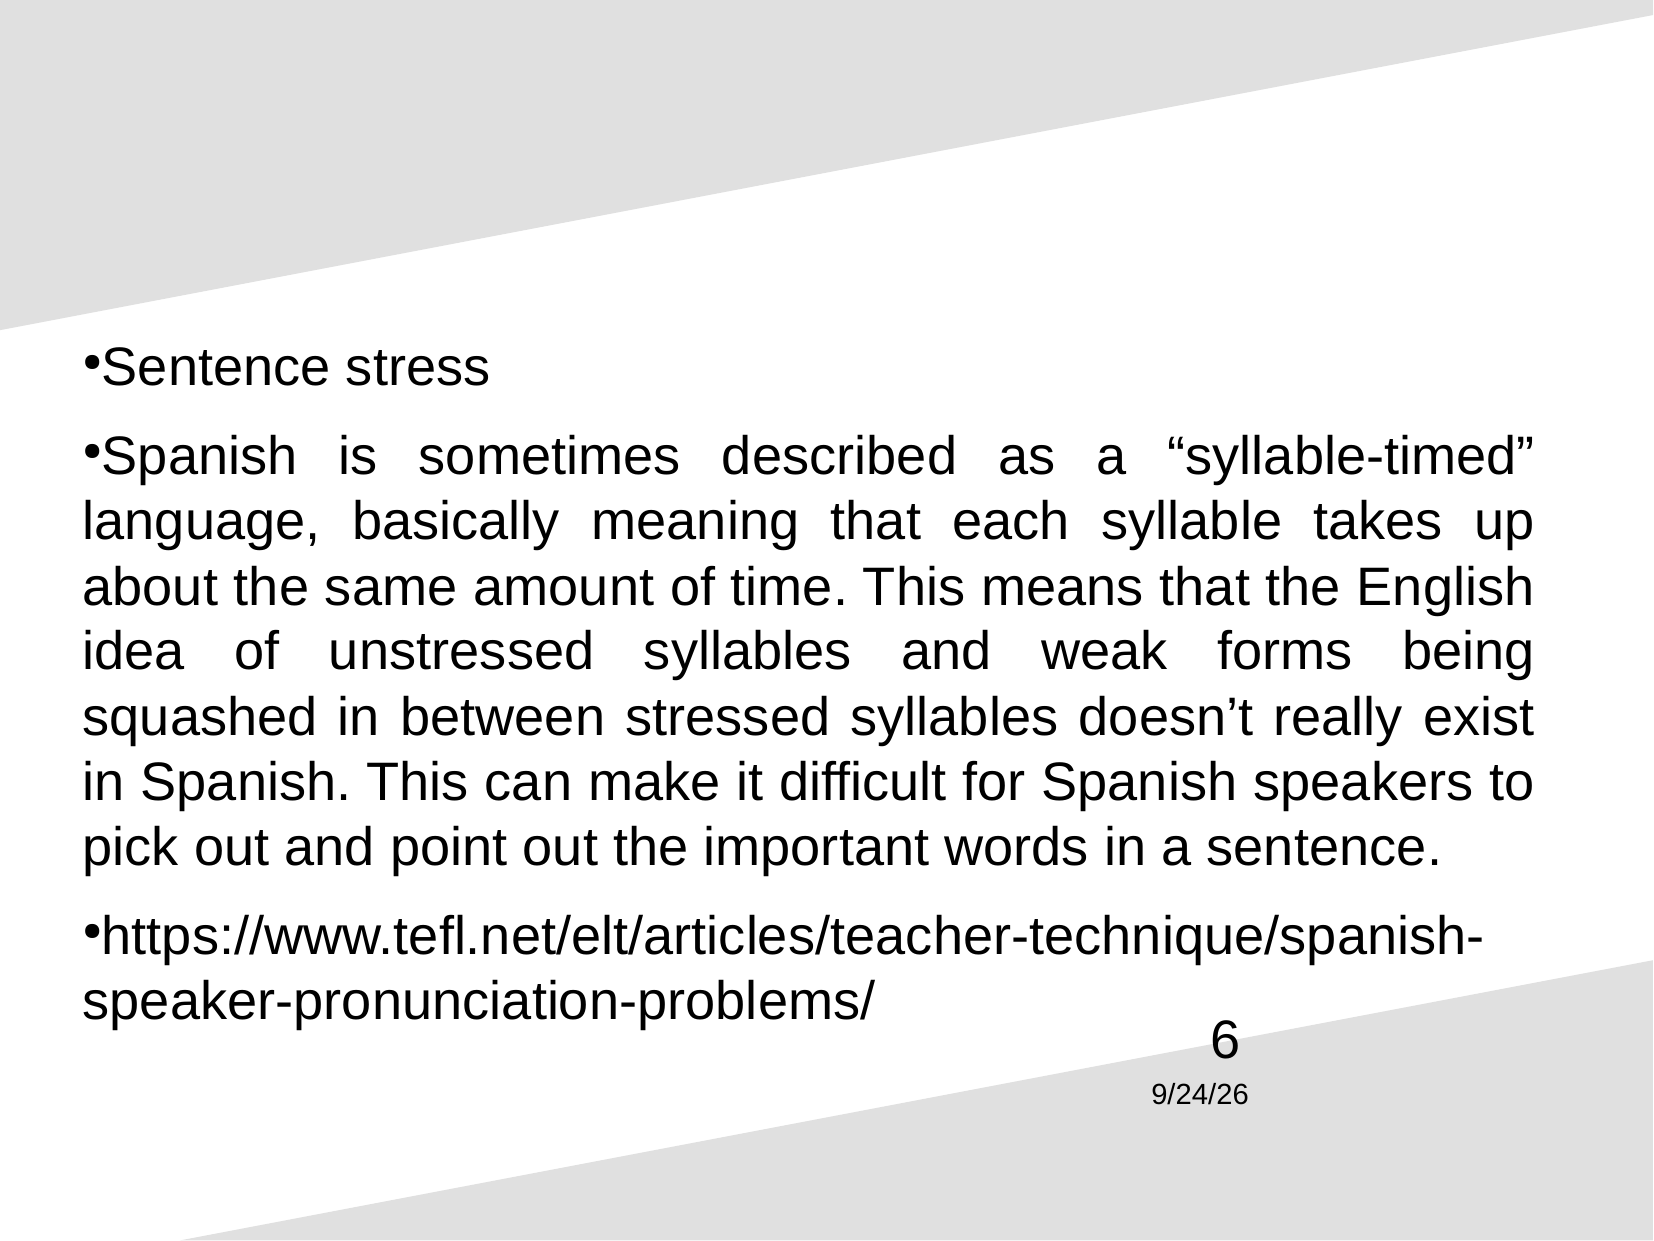

#
Sentence stress
Spanish is sometimes described as a “syllable-timed” language, basically meaning that each syllable takes up about the same amount of time. This means that the English idea of unstressed syllables and weak forms being squashed in between stressed syllables doesn’t really exist in Spanish. This can make it difficult for Spanish speakers to pick out and point out the important words in a sentence.
https://www.tefl.net/elt/articles/teacher-technique/spanish-speaker-pronunciation-problems/